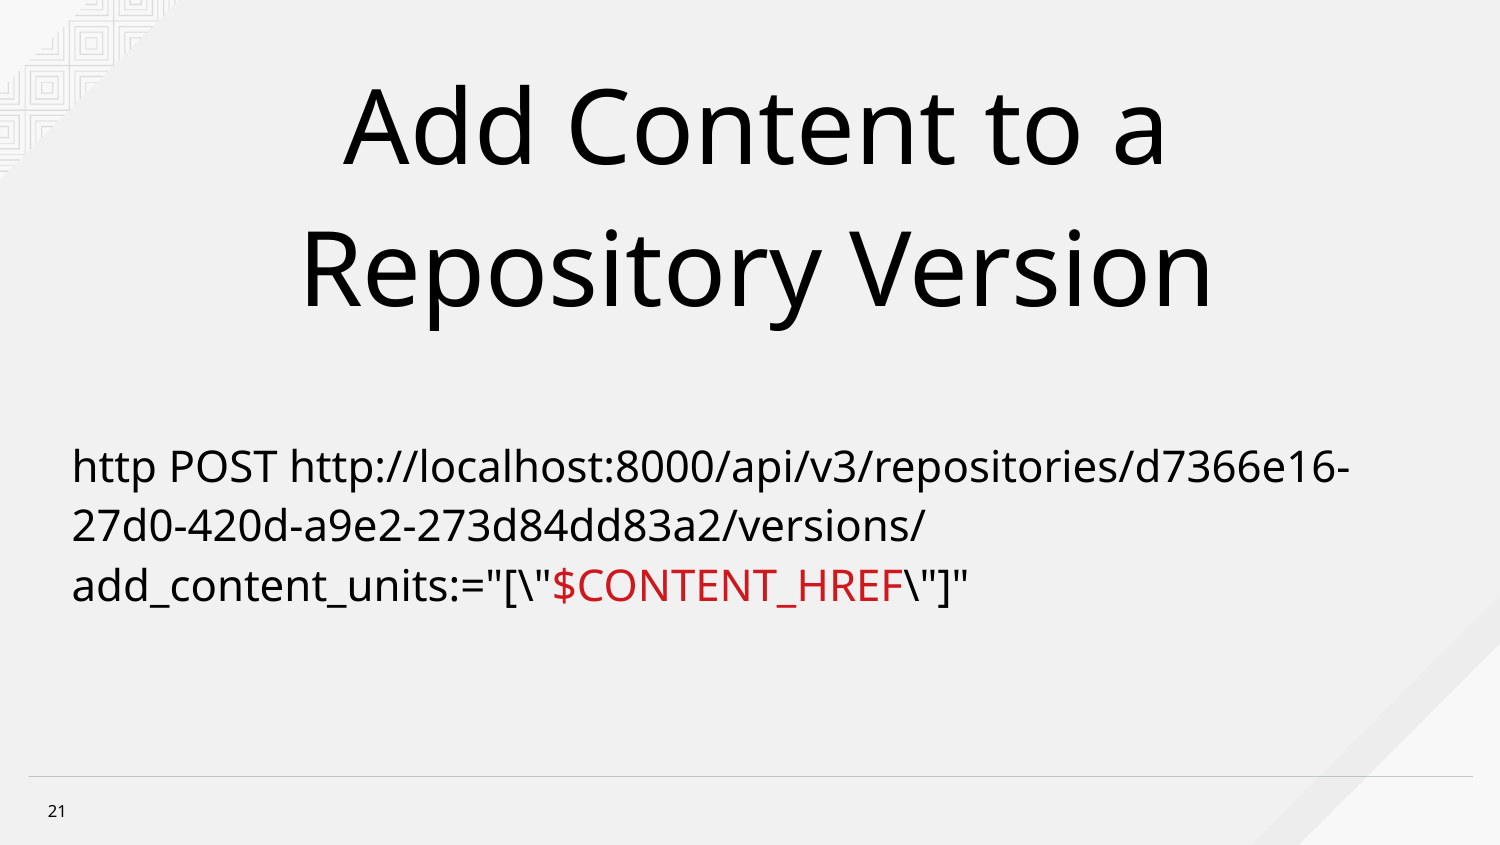

Add Content to a Repository Version
http POST http://localhost:8000/api/v3/repositories/d7366e16-27d0-420d-a9e2-273d84dd83a2/versions/ add_content_units:="[\"$CONTENT_HREF\"]"
21